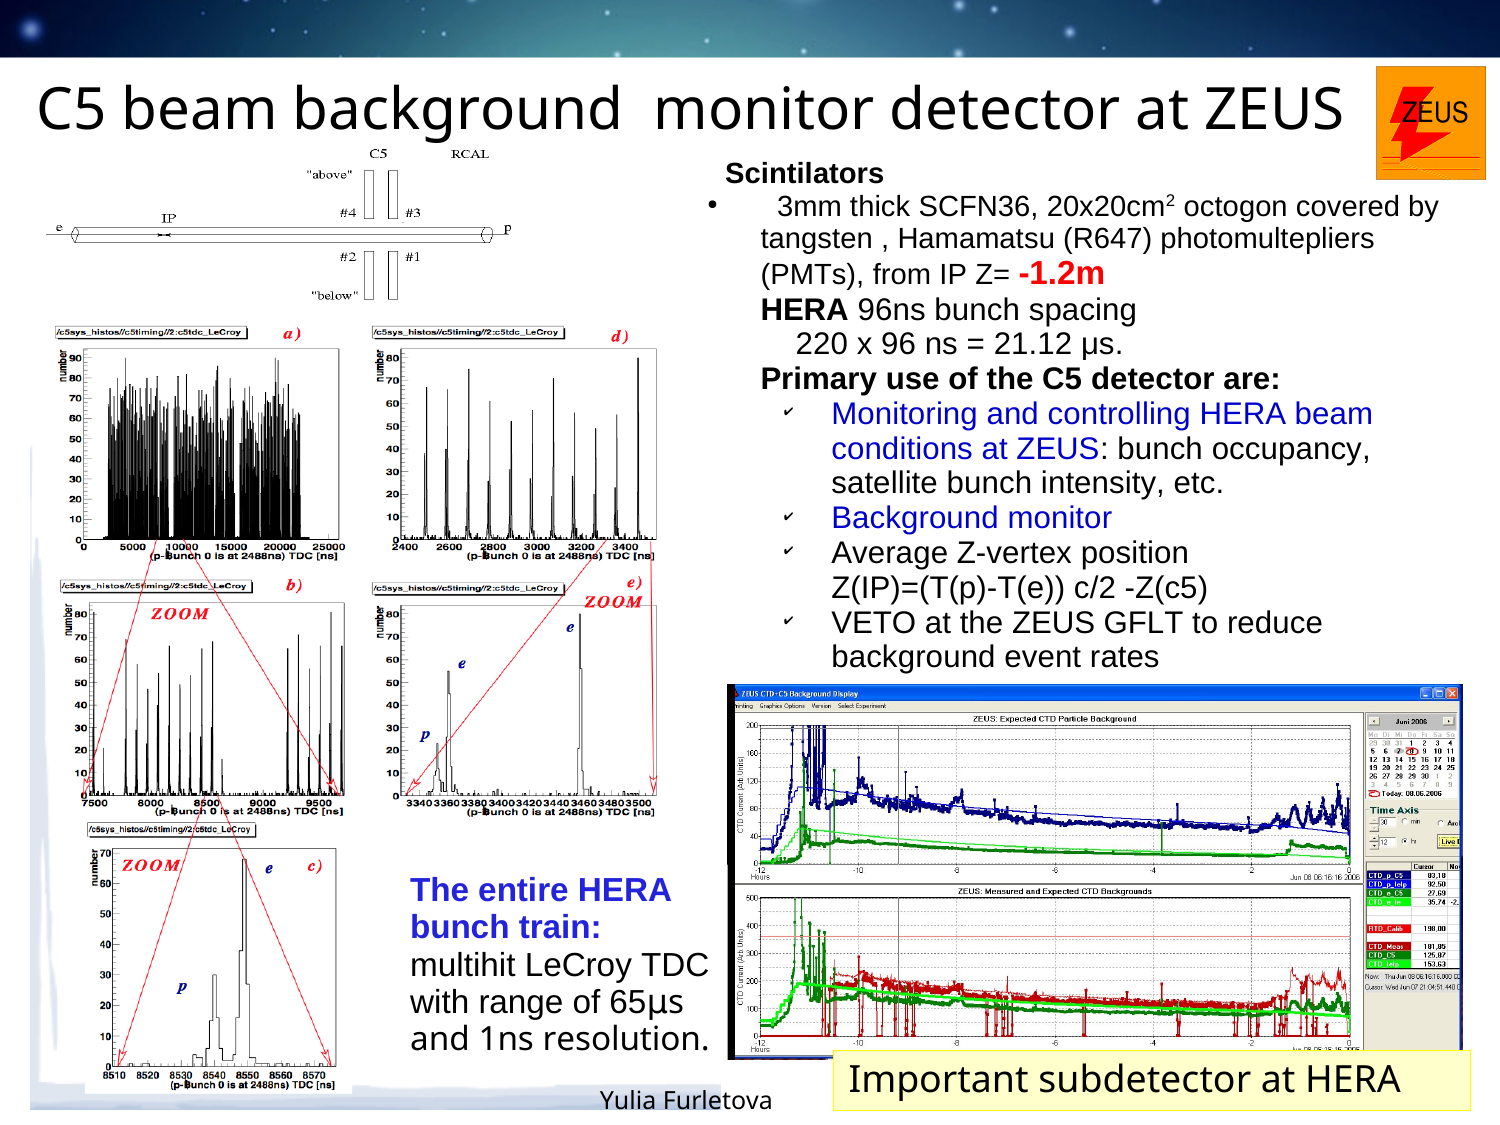

C5 beam background monitor detector at ZEUS
Scintilators
 3mm thick SCFN36, 20x20cm2 octogon covered by tangsten , Hamamatsu (R647) photomultepliers (PMTs), from IP Z= -1.2m
HERA 96ns bunch spacing
 220 x 96 ns = 21.12 μs.
Primary use of the C5 detector are:
Monitoring and controlling HERA beam conditions at ZEUS: bunch occupancy, satellite bunch intensity, etc.
Background monitor
Average Z-vertex position
Z(IP)=(T(p)-T(e)) c/2 -Z(c5)
VETO at the ZEUS GFLT to reduce background event rates
The entire HERA bunch train:
multihit LeCroy TDC with range of 65μs and 1ns resolution.
Important subdetector at HERA
31
Yulia Furletova